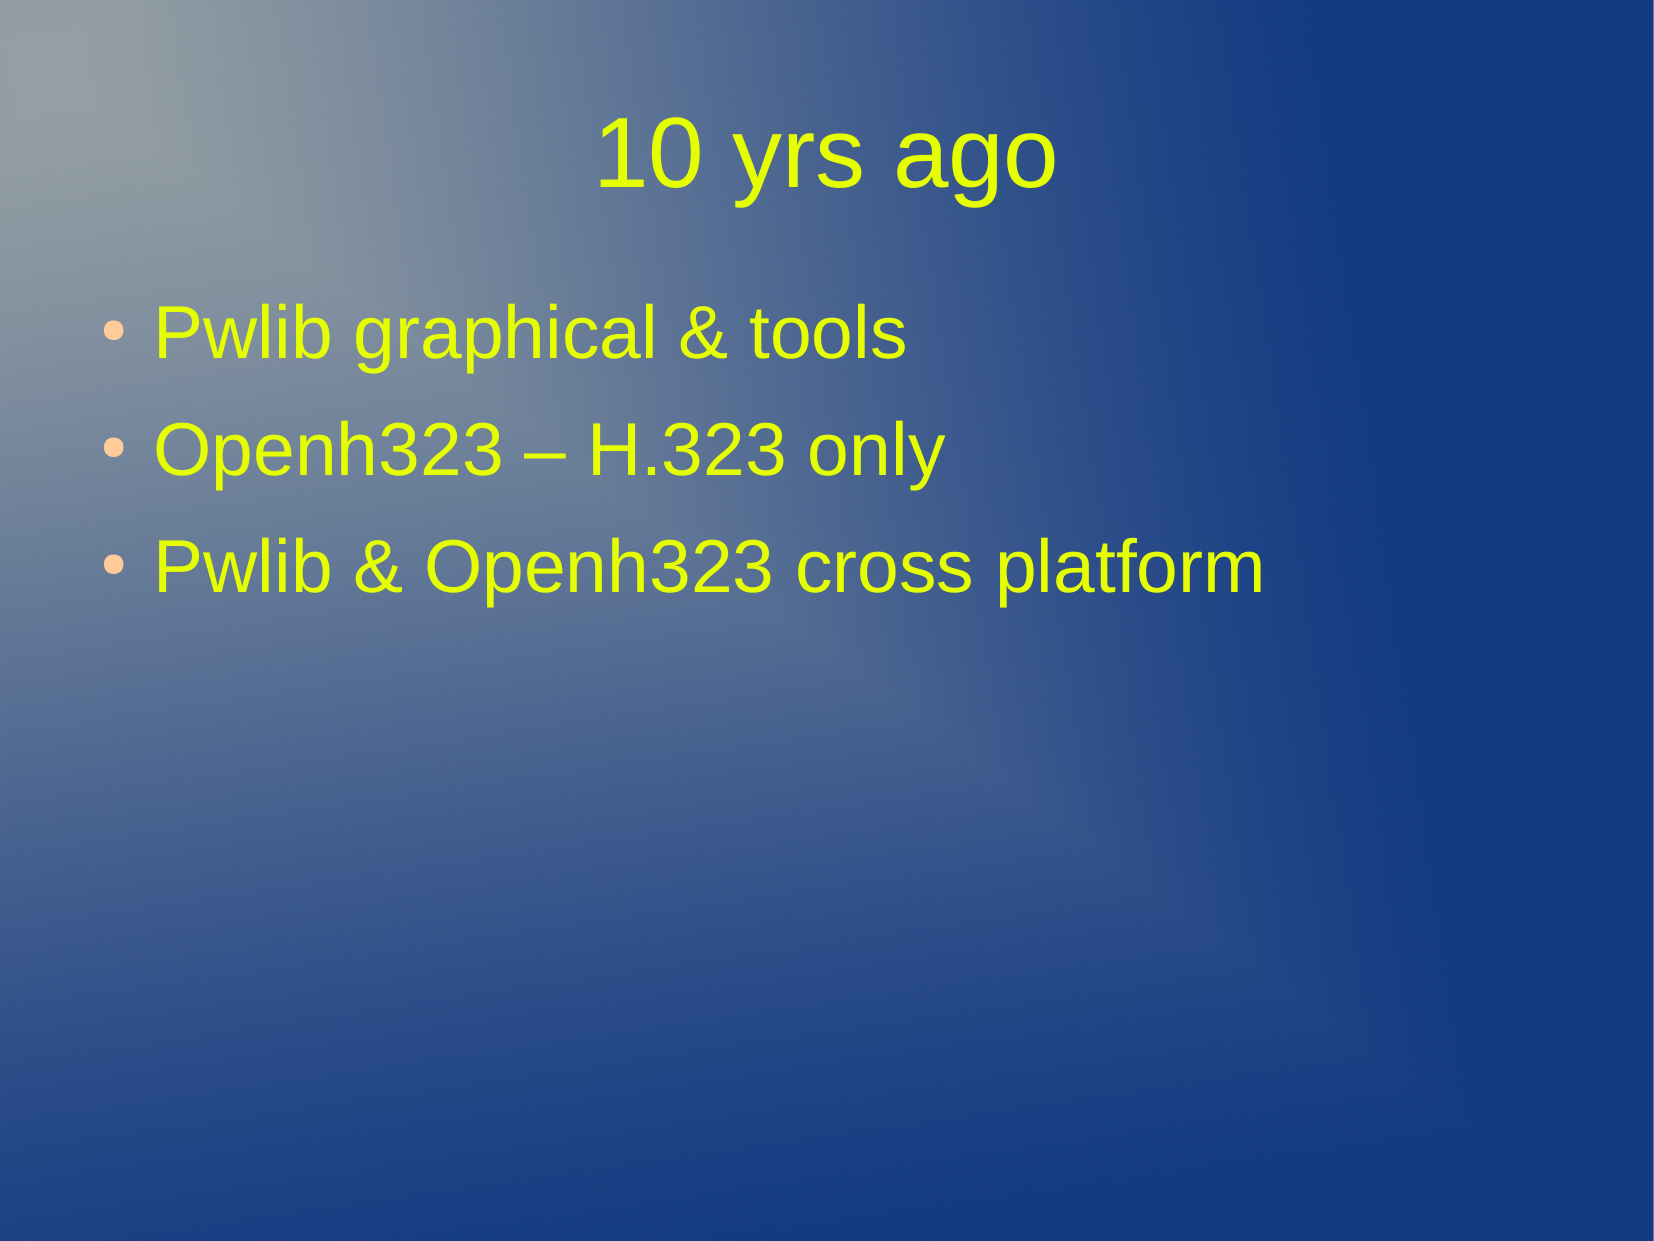

# 10 yrs ago
Pwlib graphical & tools
Openh323 – H.323 only
Pwlib & Openh323 cross platform